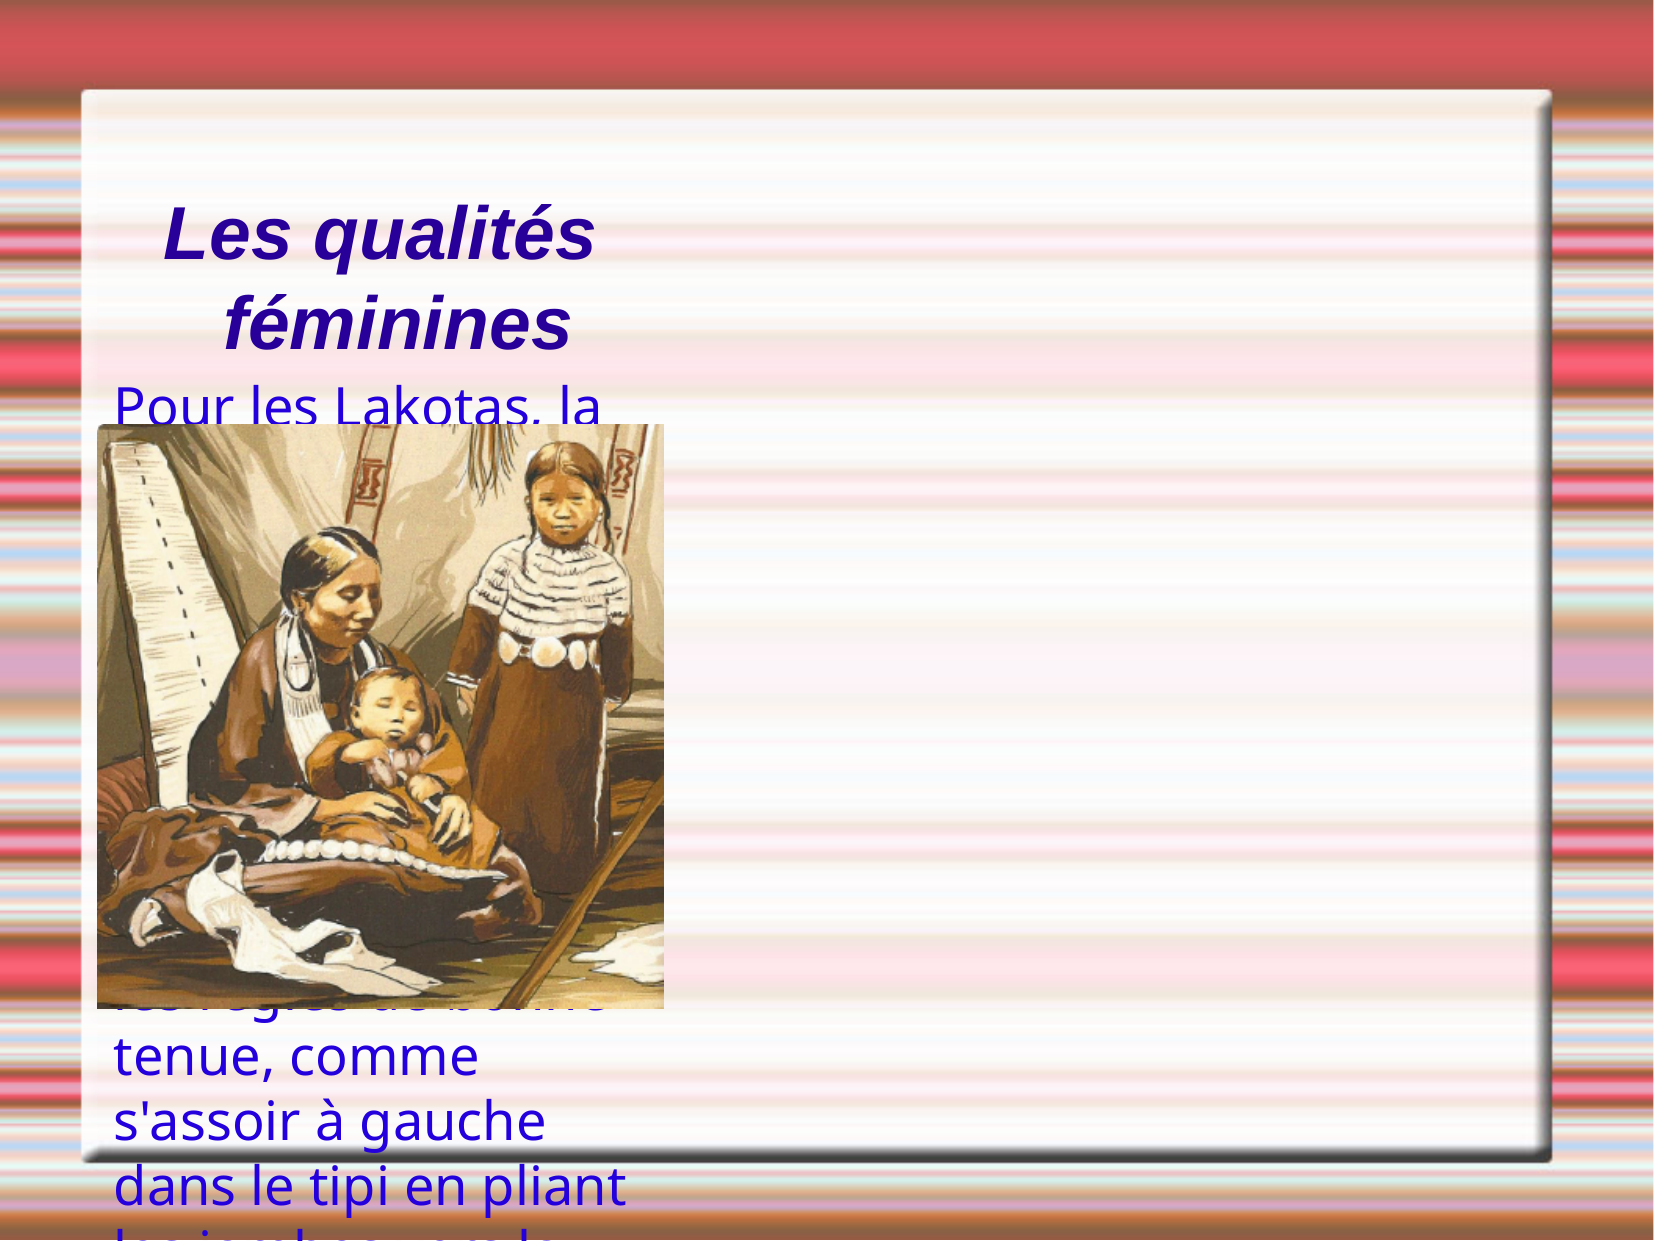

# Les qualités féminines
Pour les Lakotas, la femme devait être aimante, travailleuse et généreuse, bonne avec les humains comme avec les animaux. Elle devait aussi faire preuve de courage et respecter les règles de bonne tenue, comme s'assoir à gauche dans le tipi en pliant les jambes vers la droite, pieds dirigés vers l'arrière.